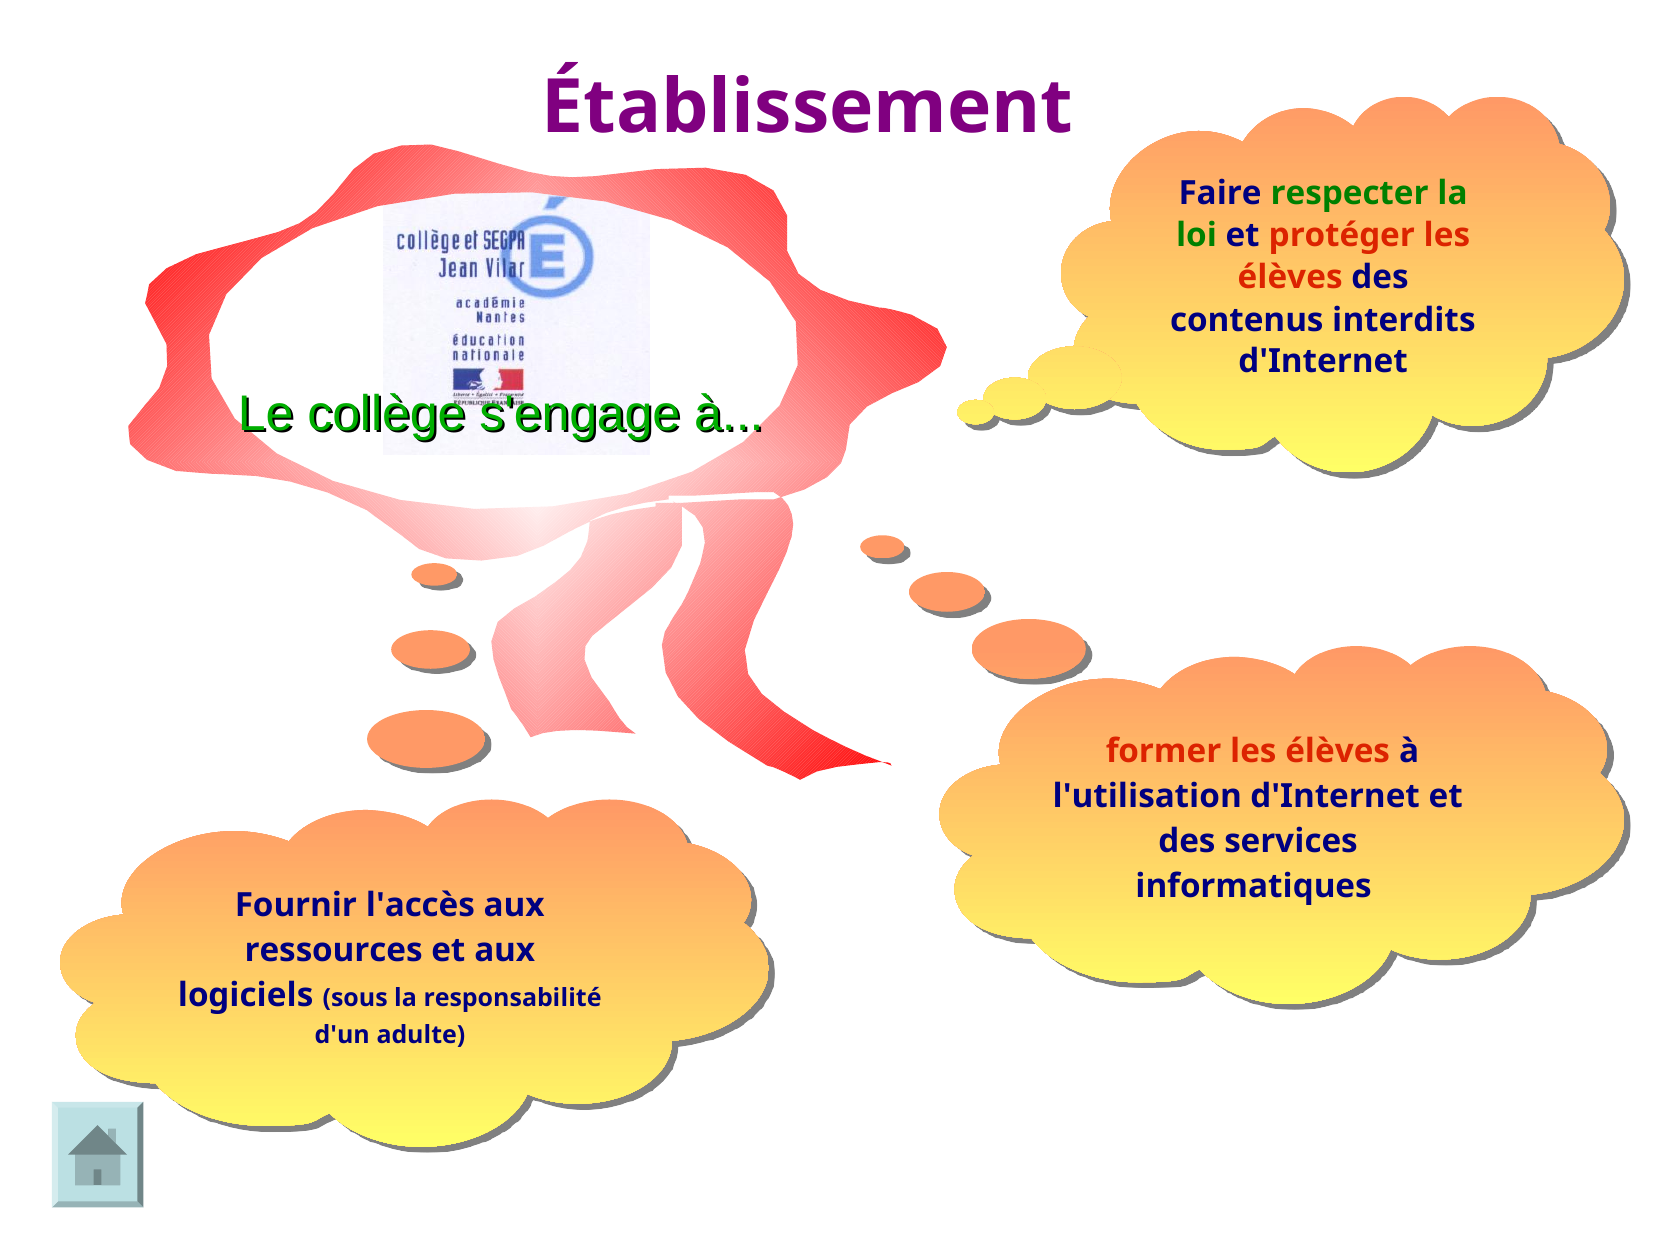

# Établissement
Faire respecter la loi et protéger les élèves des contenus interdits d'Internet
Le collège s'engage à...
 former les élèves à l'utilisation d'Internet et des services informatiques
Fournir l'accès aux ressources et aux logiciels (sous la responsabilité d'un adulte)